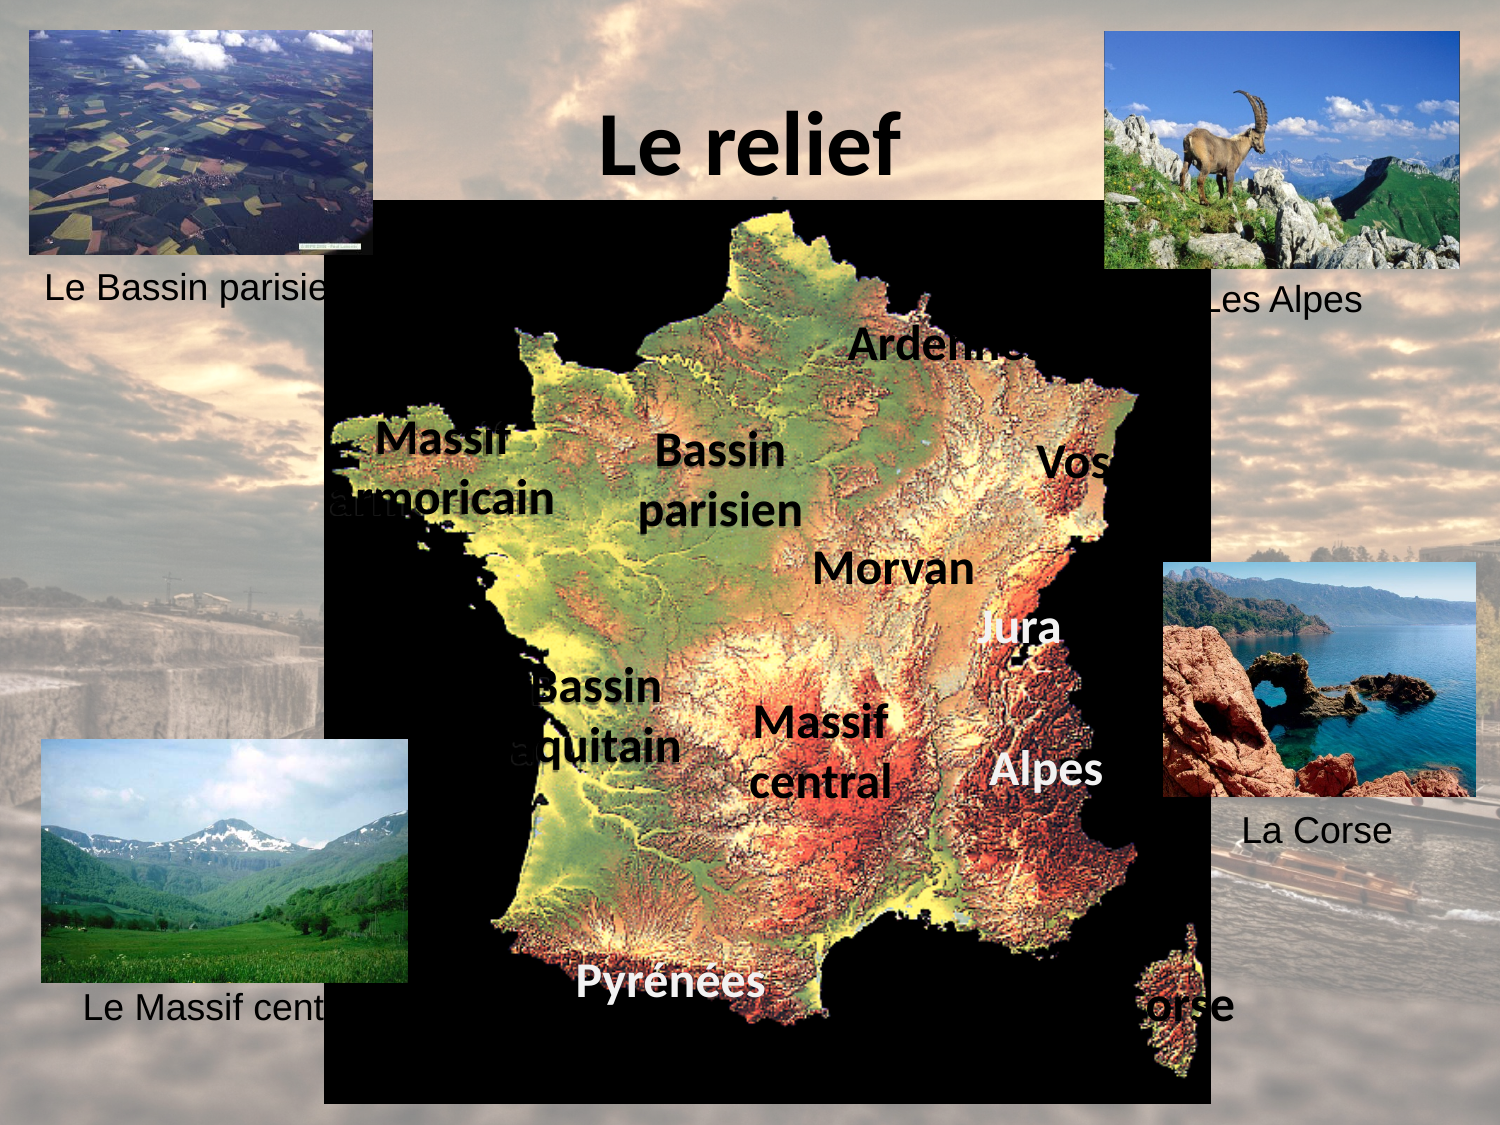

# Le relief
Le Bassin parisien
Les Alpes
Ardennes
Massif armoricain
Bassin parisien
Vosges
Morvan
Jura
Bassin aquitain
Massif central
Alpes
La Corse
Pyrénées
Corse
Le Massif central